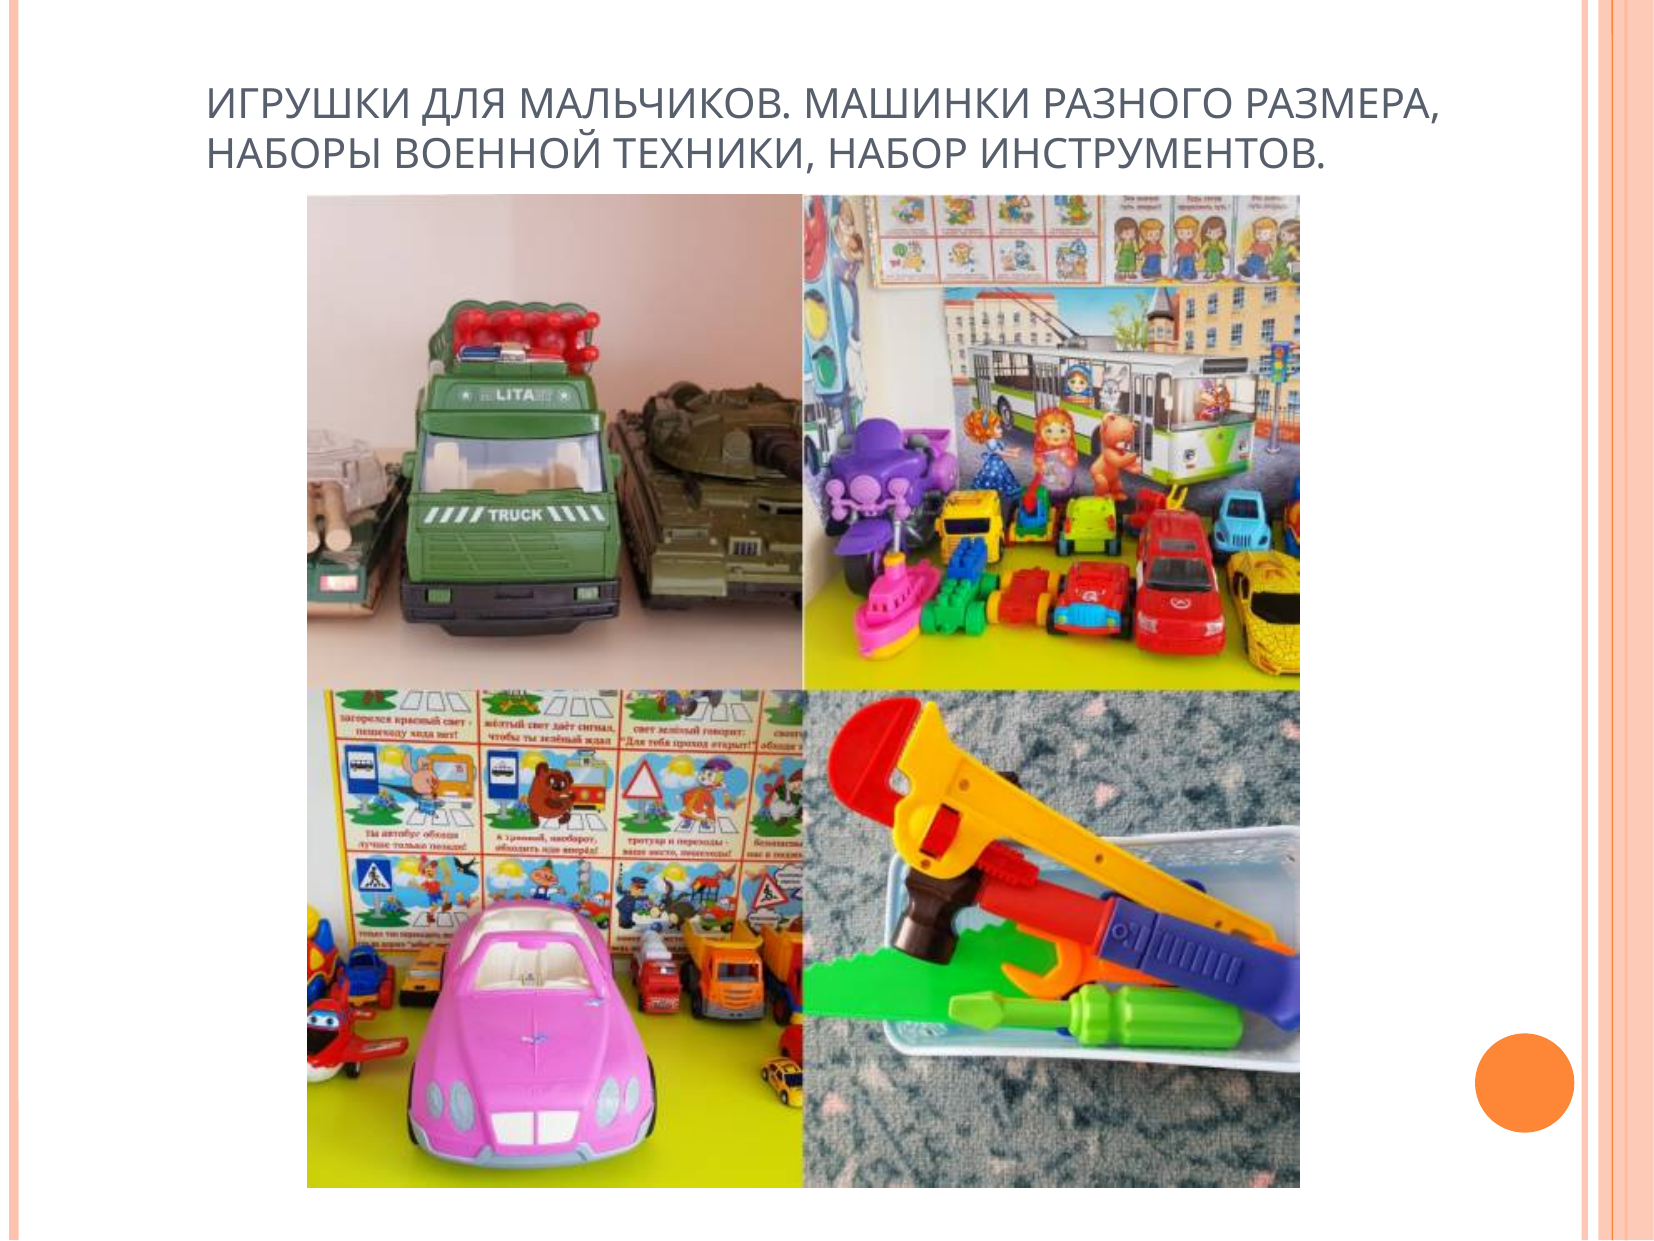

# Игрушки для мальчиков. Машинки разного размера, наборы военной техники, набор инструментов.